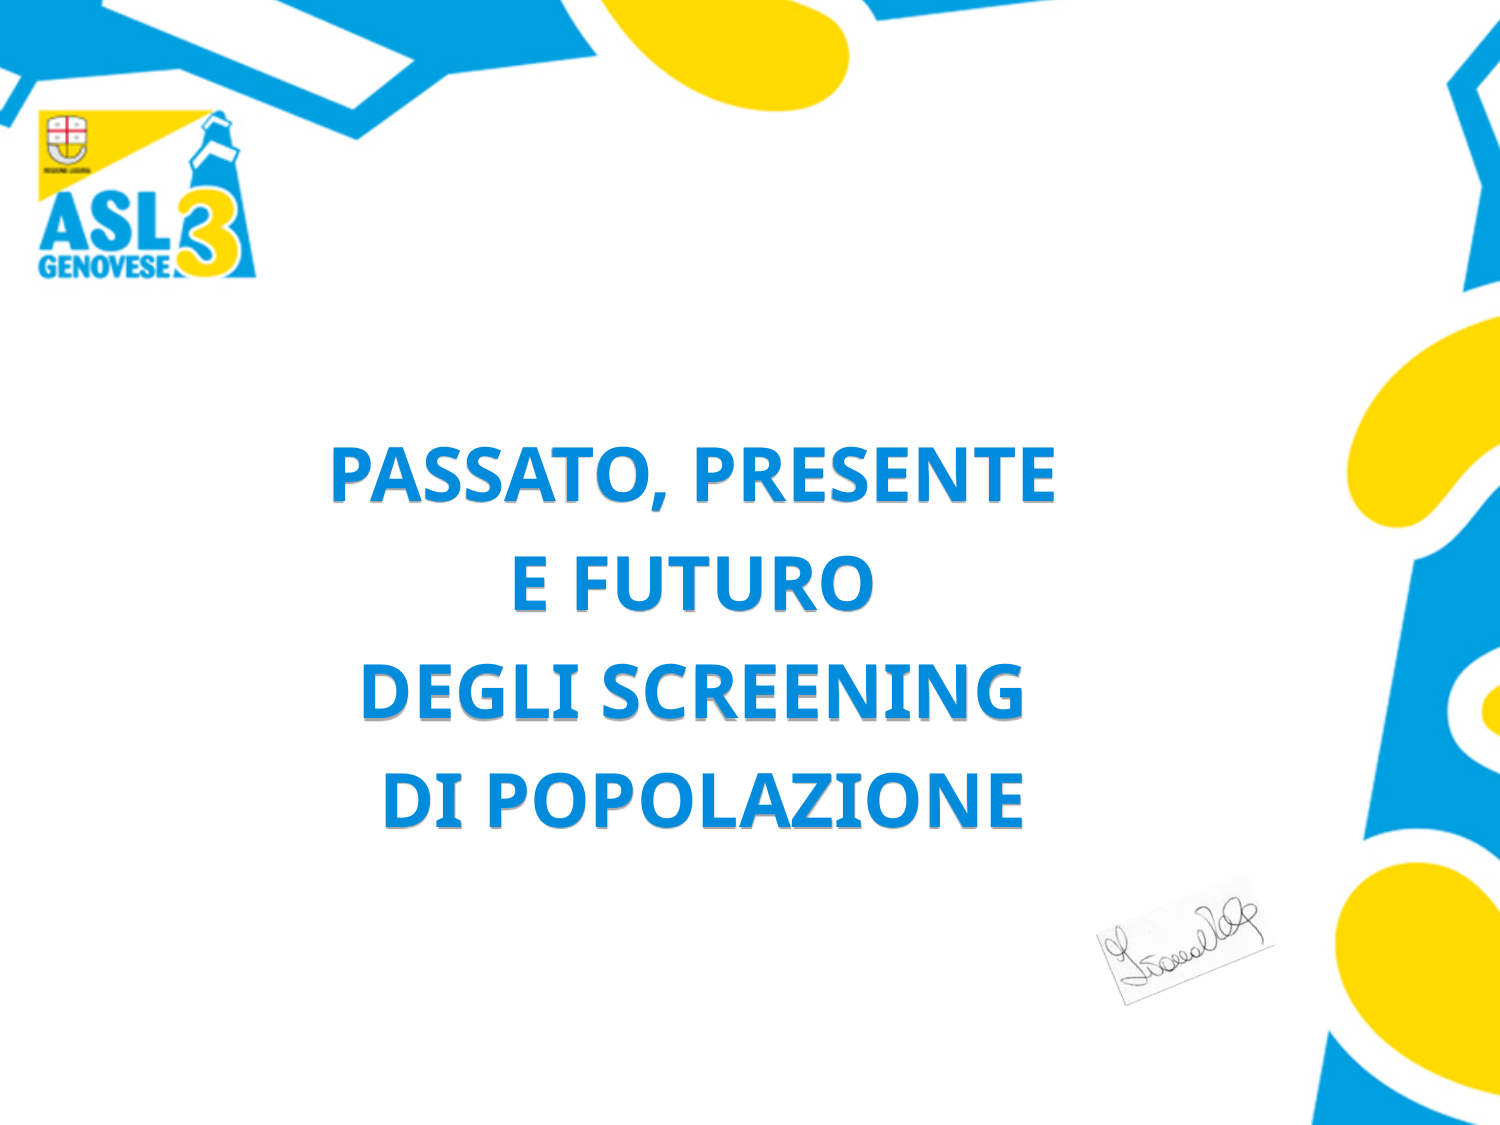

# PASSATO, PRESENTE
E FUTURO
DEGLI SCREENING
DI POPOLAZIONE